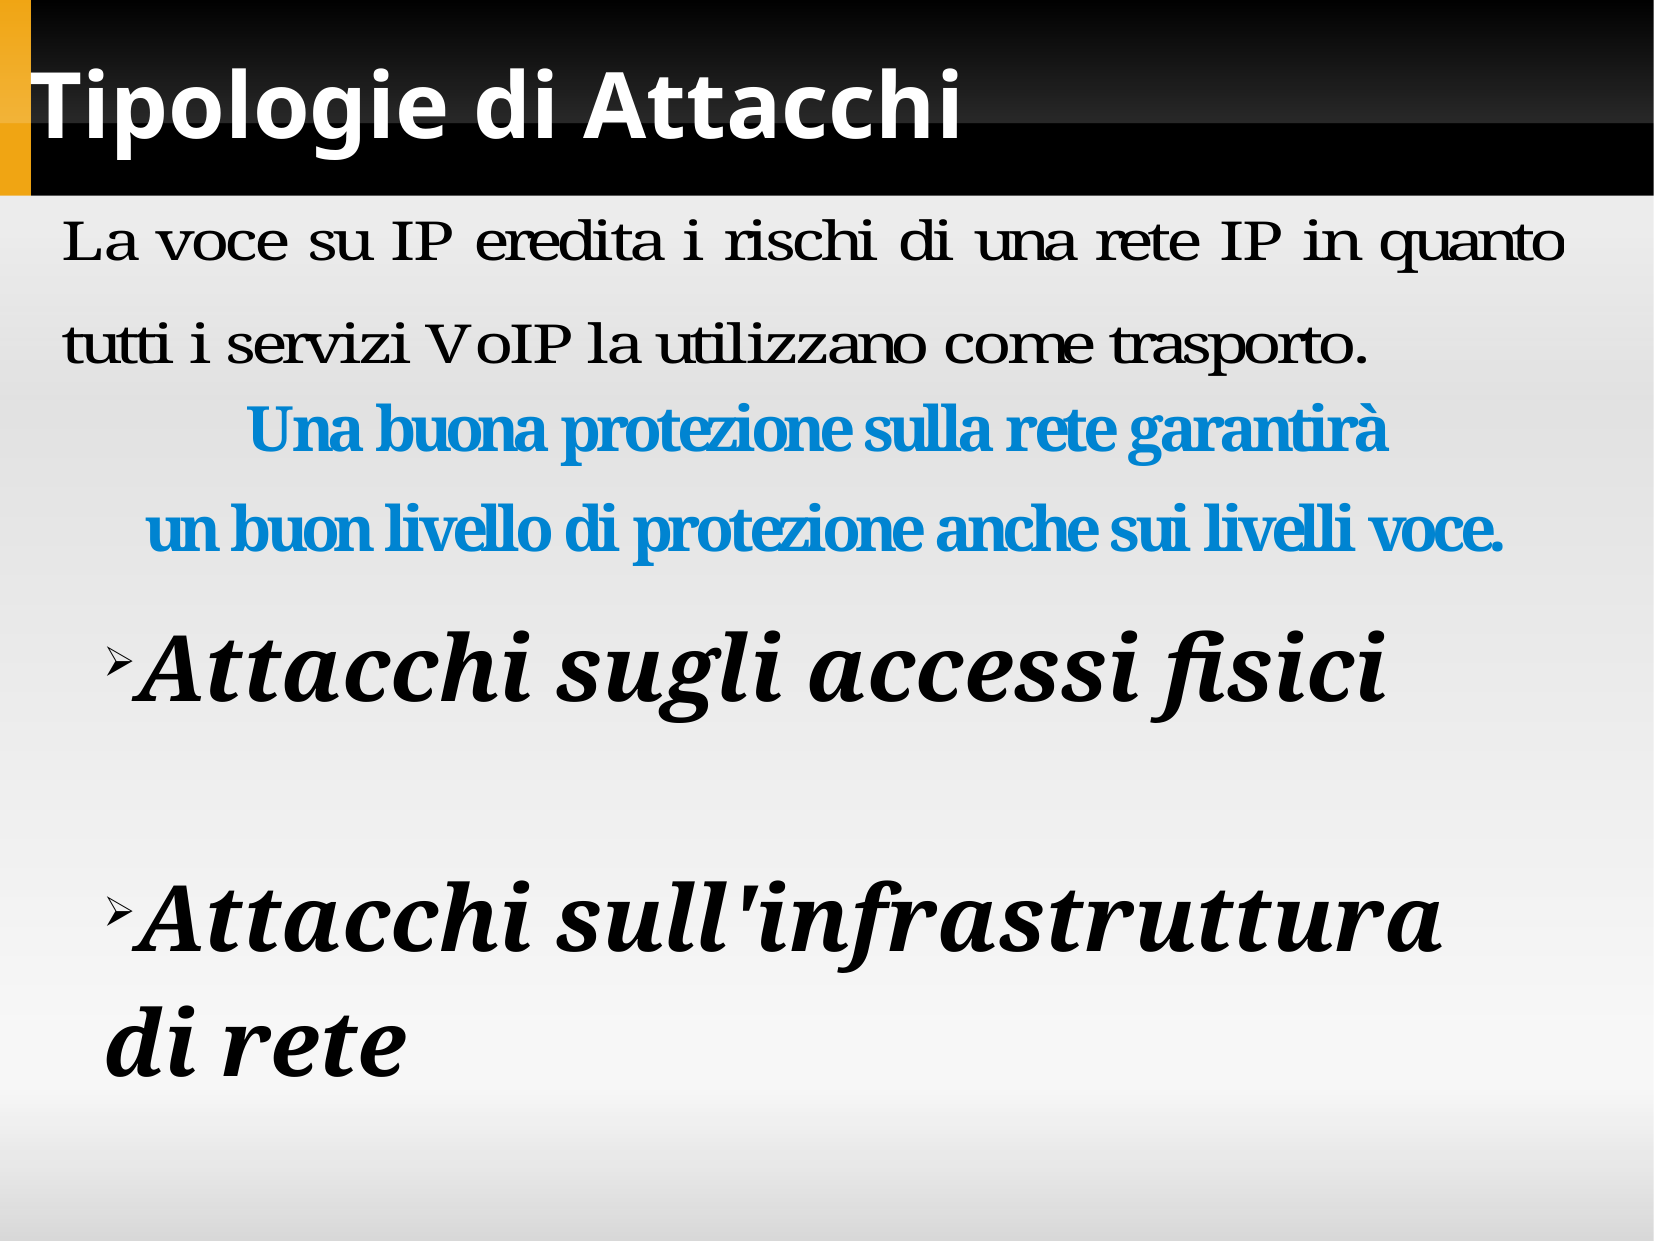

# Tipologie di Attacchi
Attacchi sugli accessi fisici
Attacchi sull'infrastruttura di rete
Attacchi sui sistemi ed applicazioni